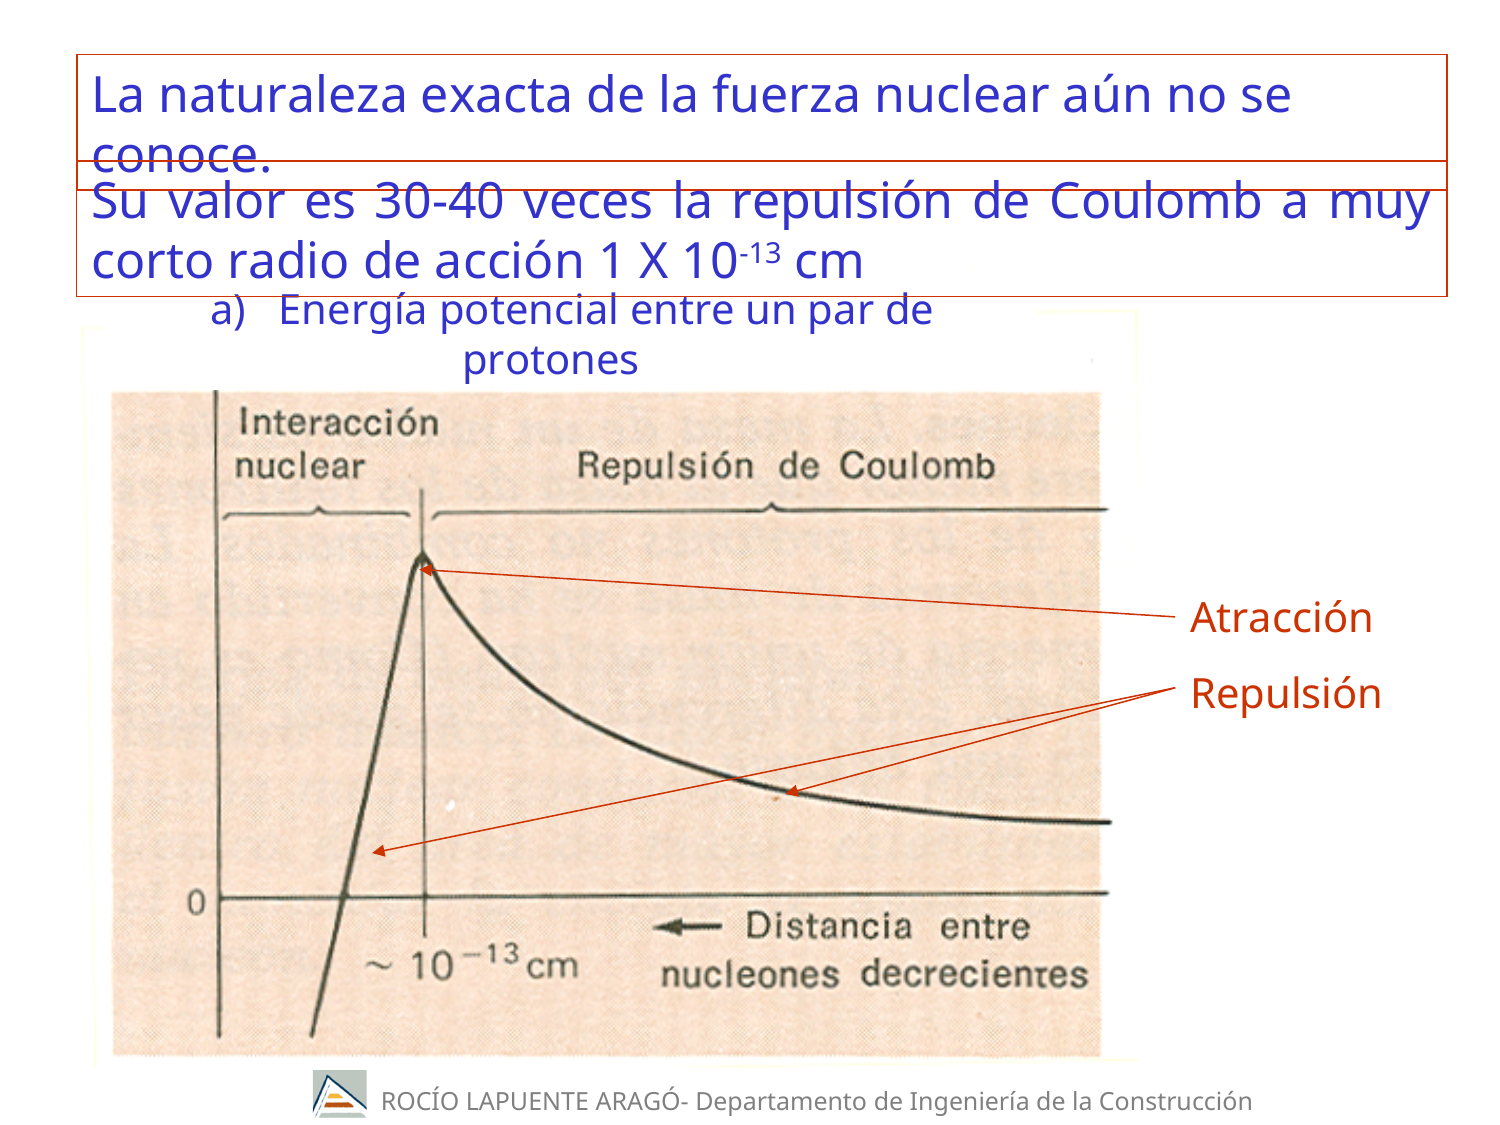

La naturaleza exacta de la fuerza nuclear aún no se conoce.
Su valor es 30-40 veces la repulsión de Coulomb a muy corto radio de acción 1 X 10-13 cm
a) Energía potencial entre un par de protones
Atracción
Repulsión